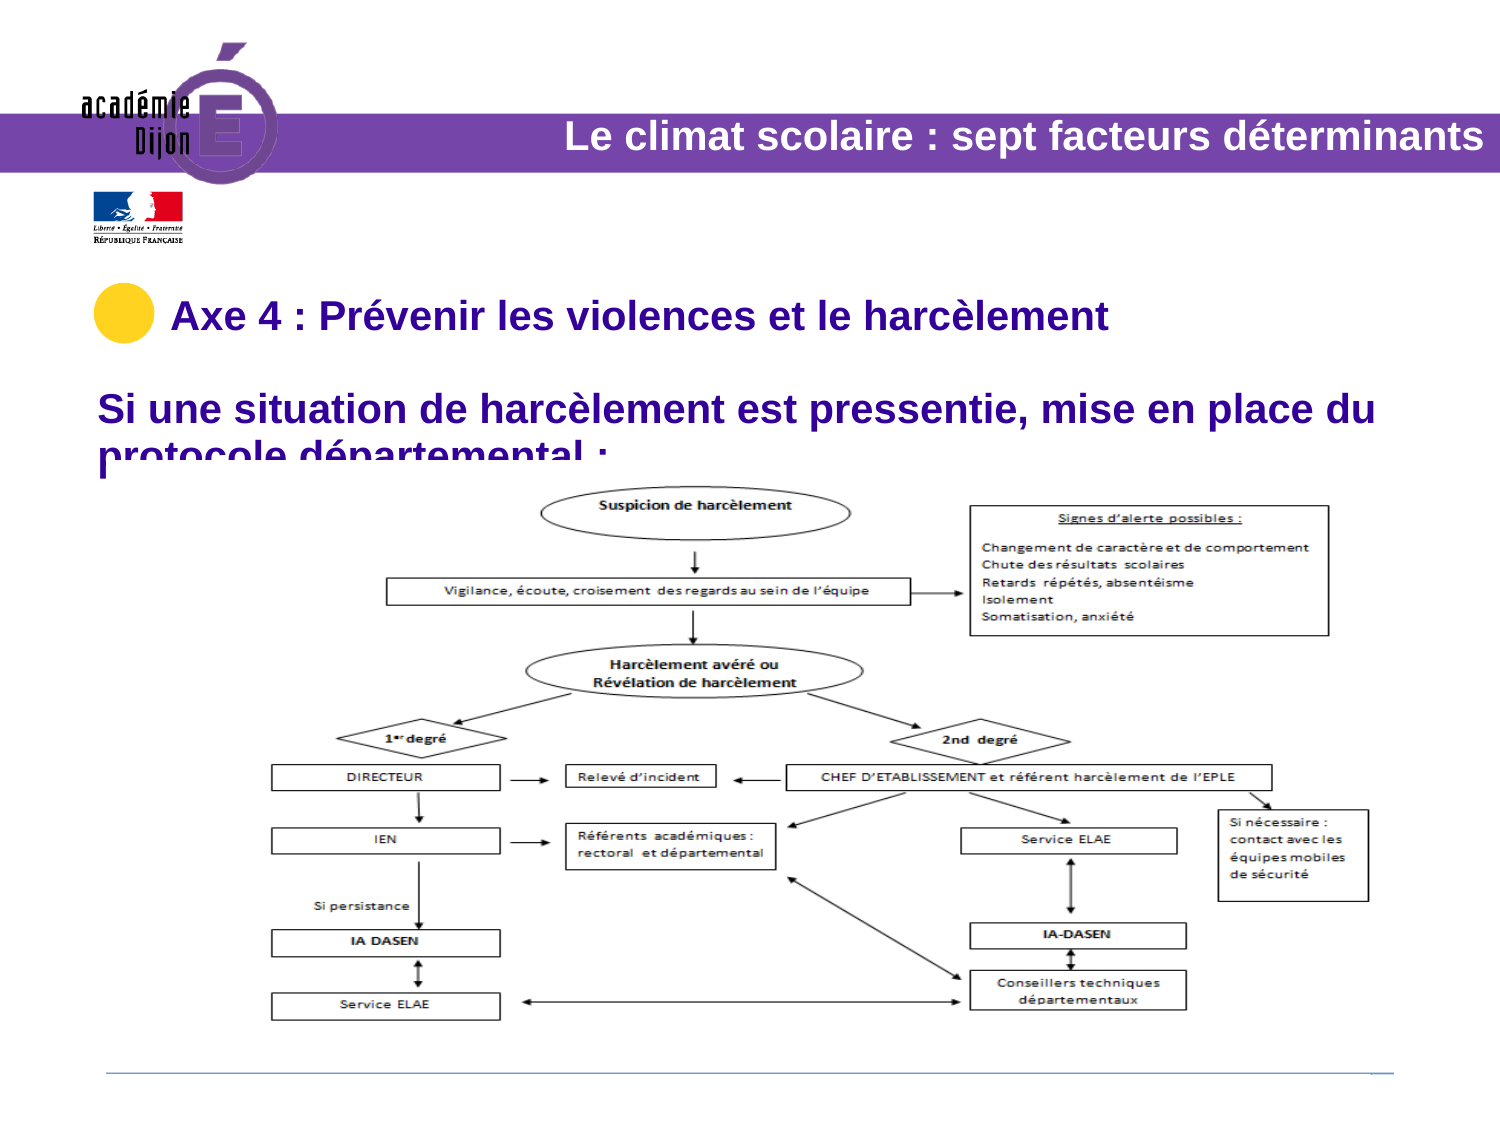

Le climat scolaire : sept facteurs déterminants
	Axe 4 : Prévenir les violences et le harcèlement
Si une situation de harcèlement est pressentie, mise en place du protocole départemental :